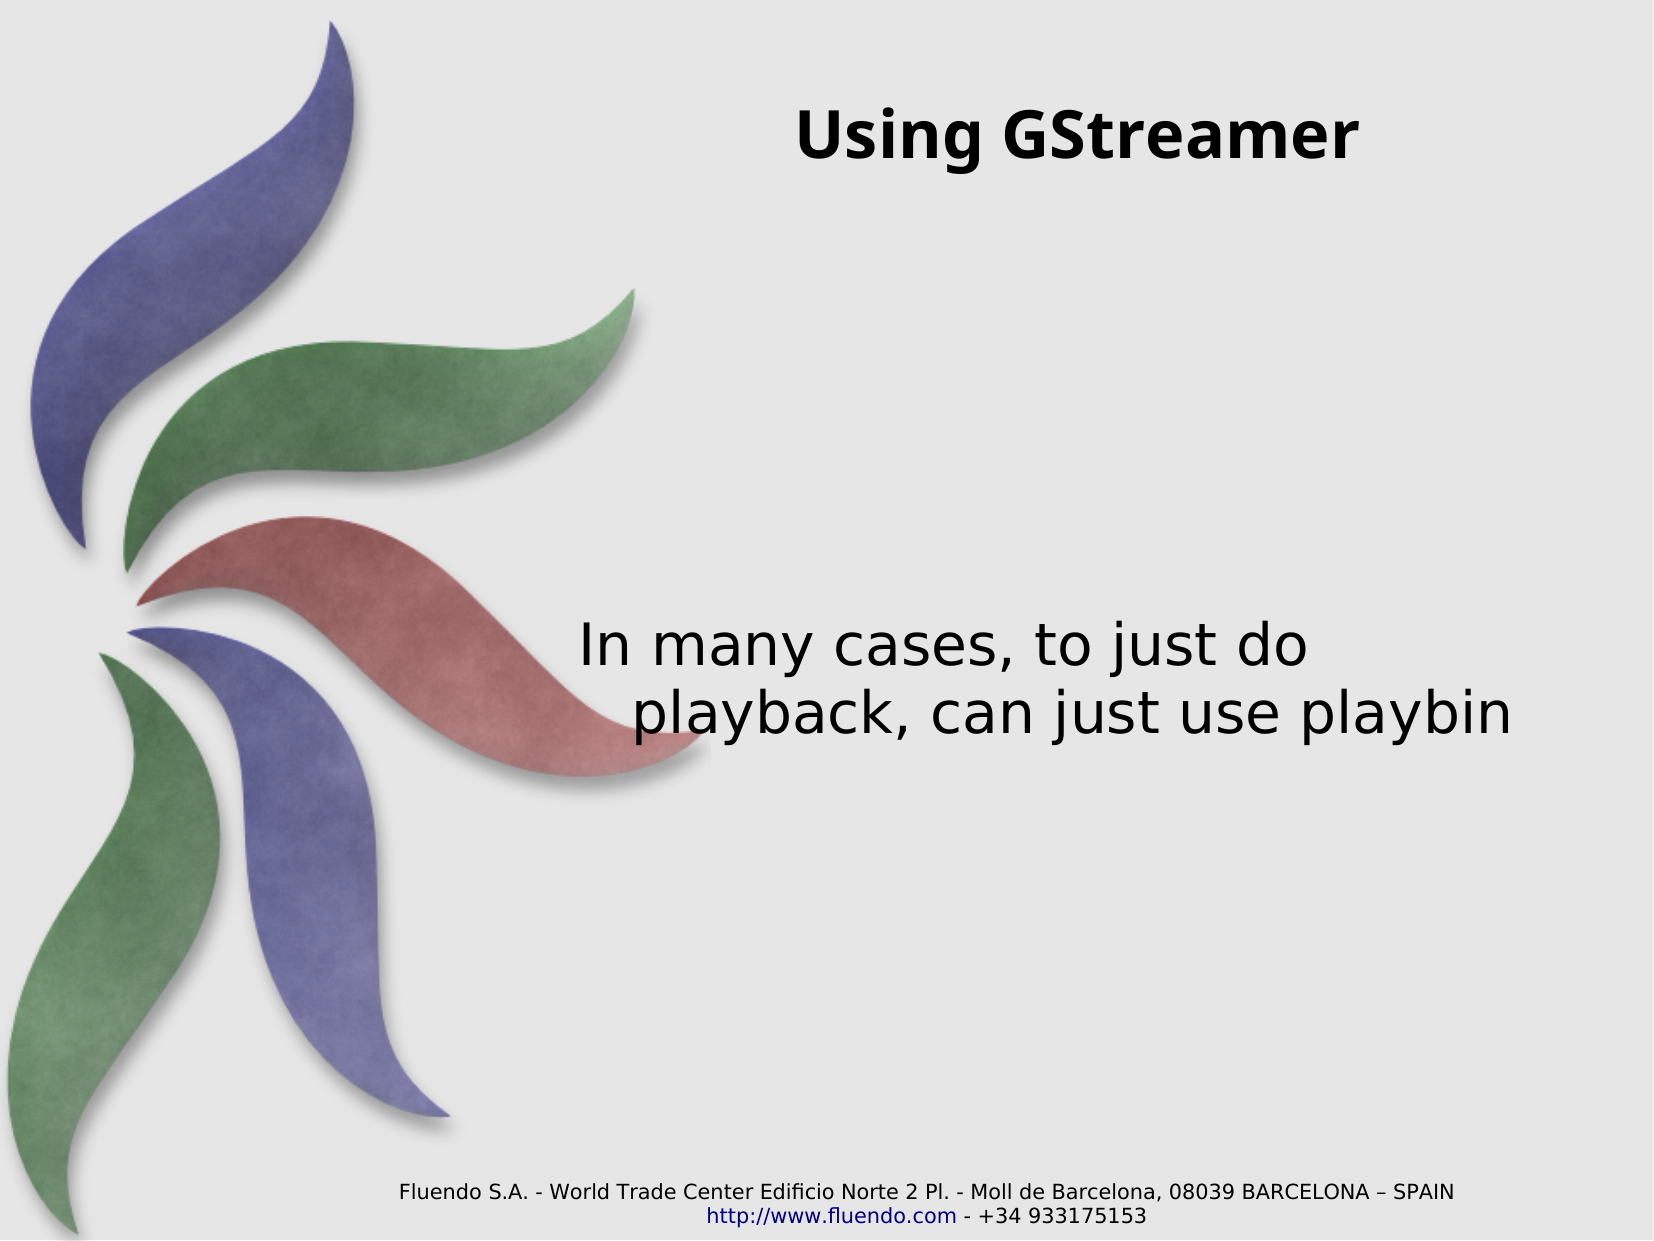

# Using GStreamer
In many cases, to just do playback, can just use playbin